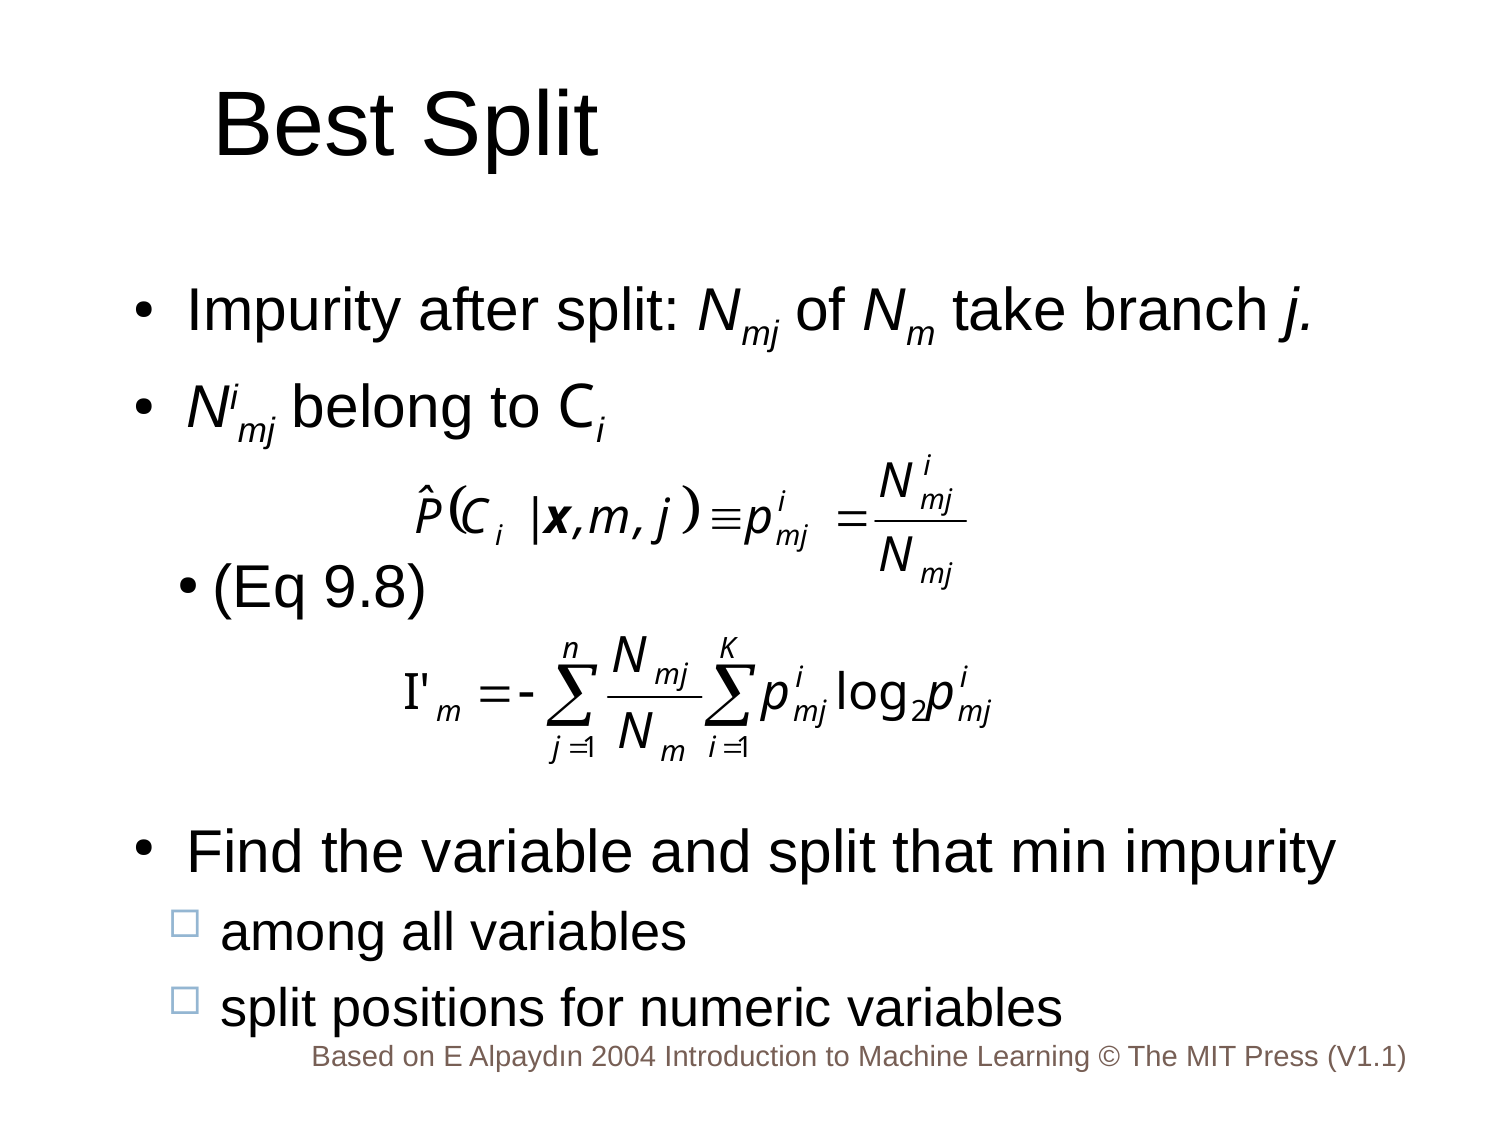

# Best Split
Impurity after split: Nmj of Nm take branch j.
Nimj belong to Ci
Find the variable and split that min impurity
among all variables
split positions for numeric variables
(Eq 9.8)
Based on E Alpaydın 2004 Introduction to Machine Learning © The MIT Press (V1.1)